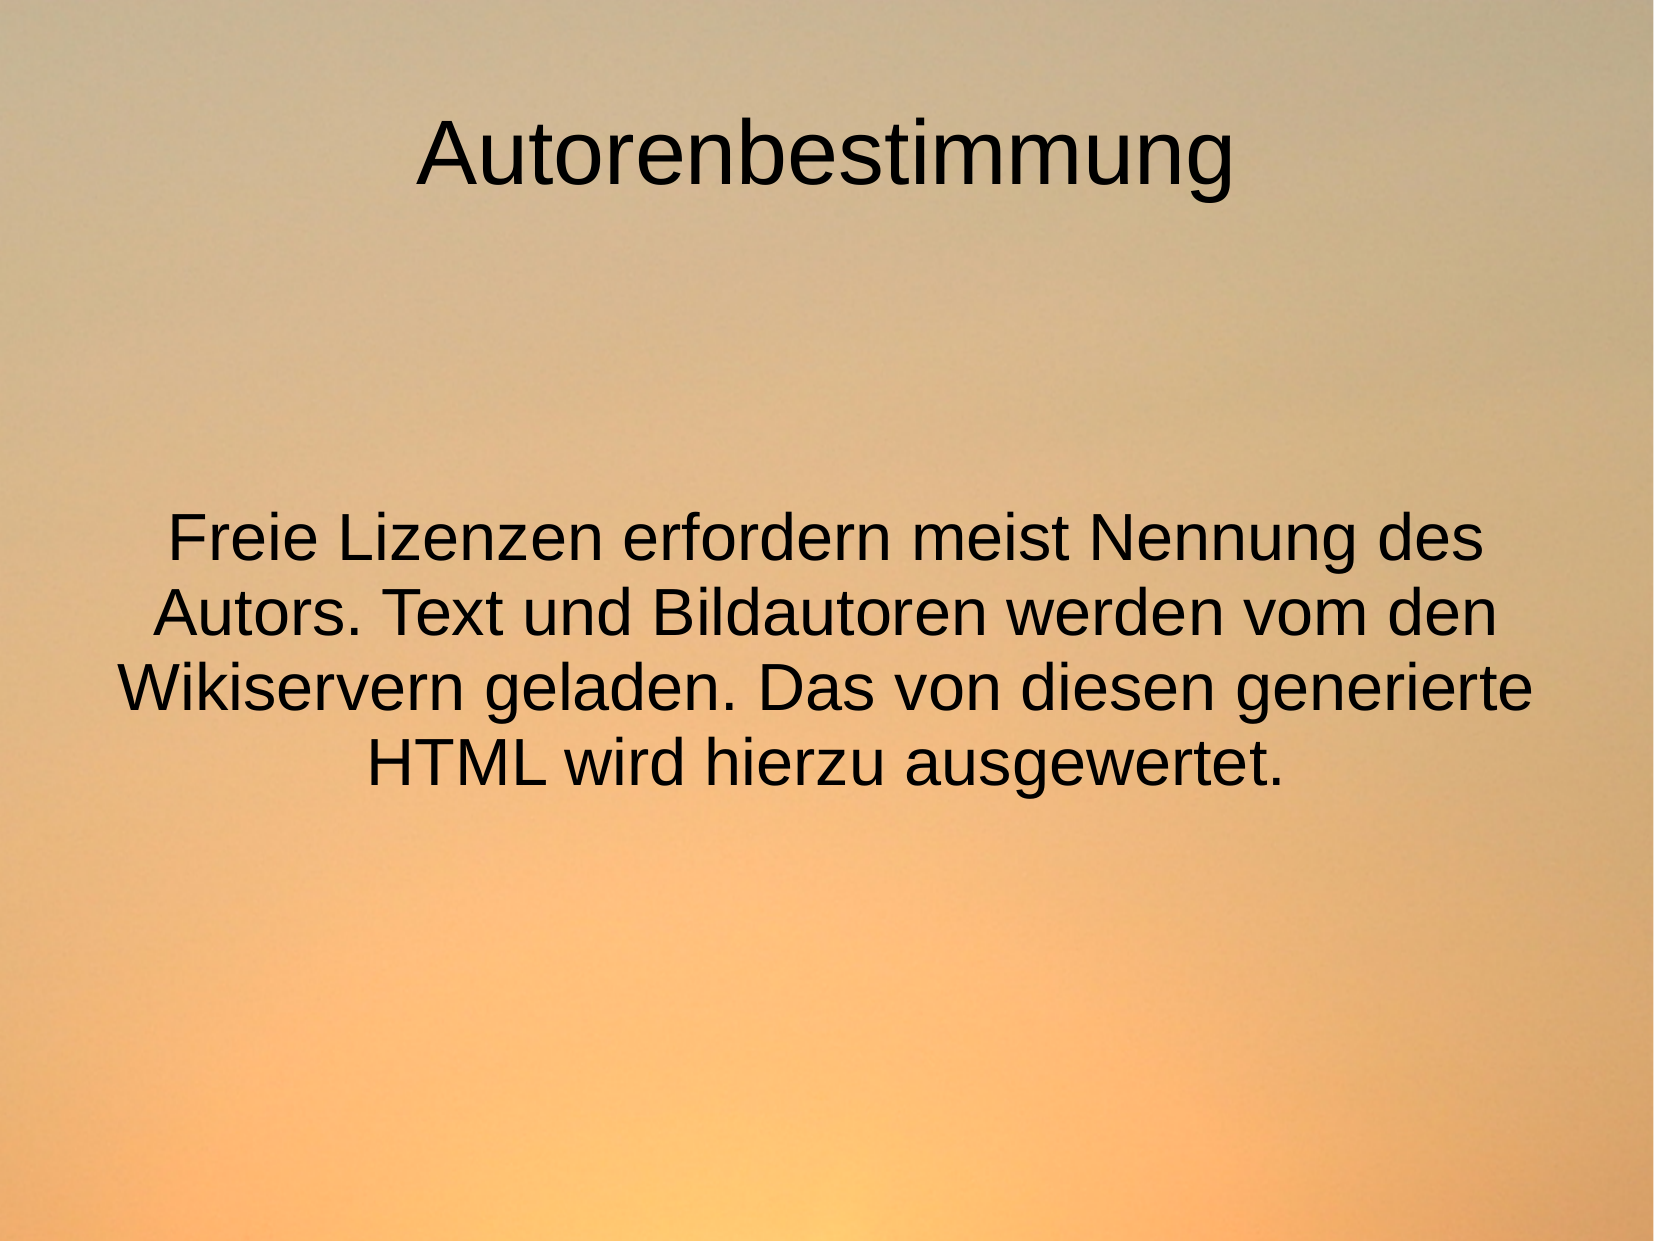

# Autorenbestimmung
Freie Lizenzen erfordern meist Nennung des Autors. Text und Bildautoren werden vom den Wikiservern geladen. Das von diesen generierte HTML wird hierzu ausgewertet.